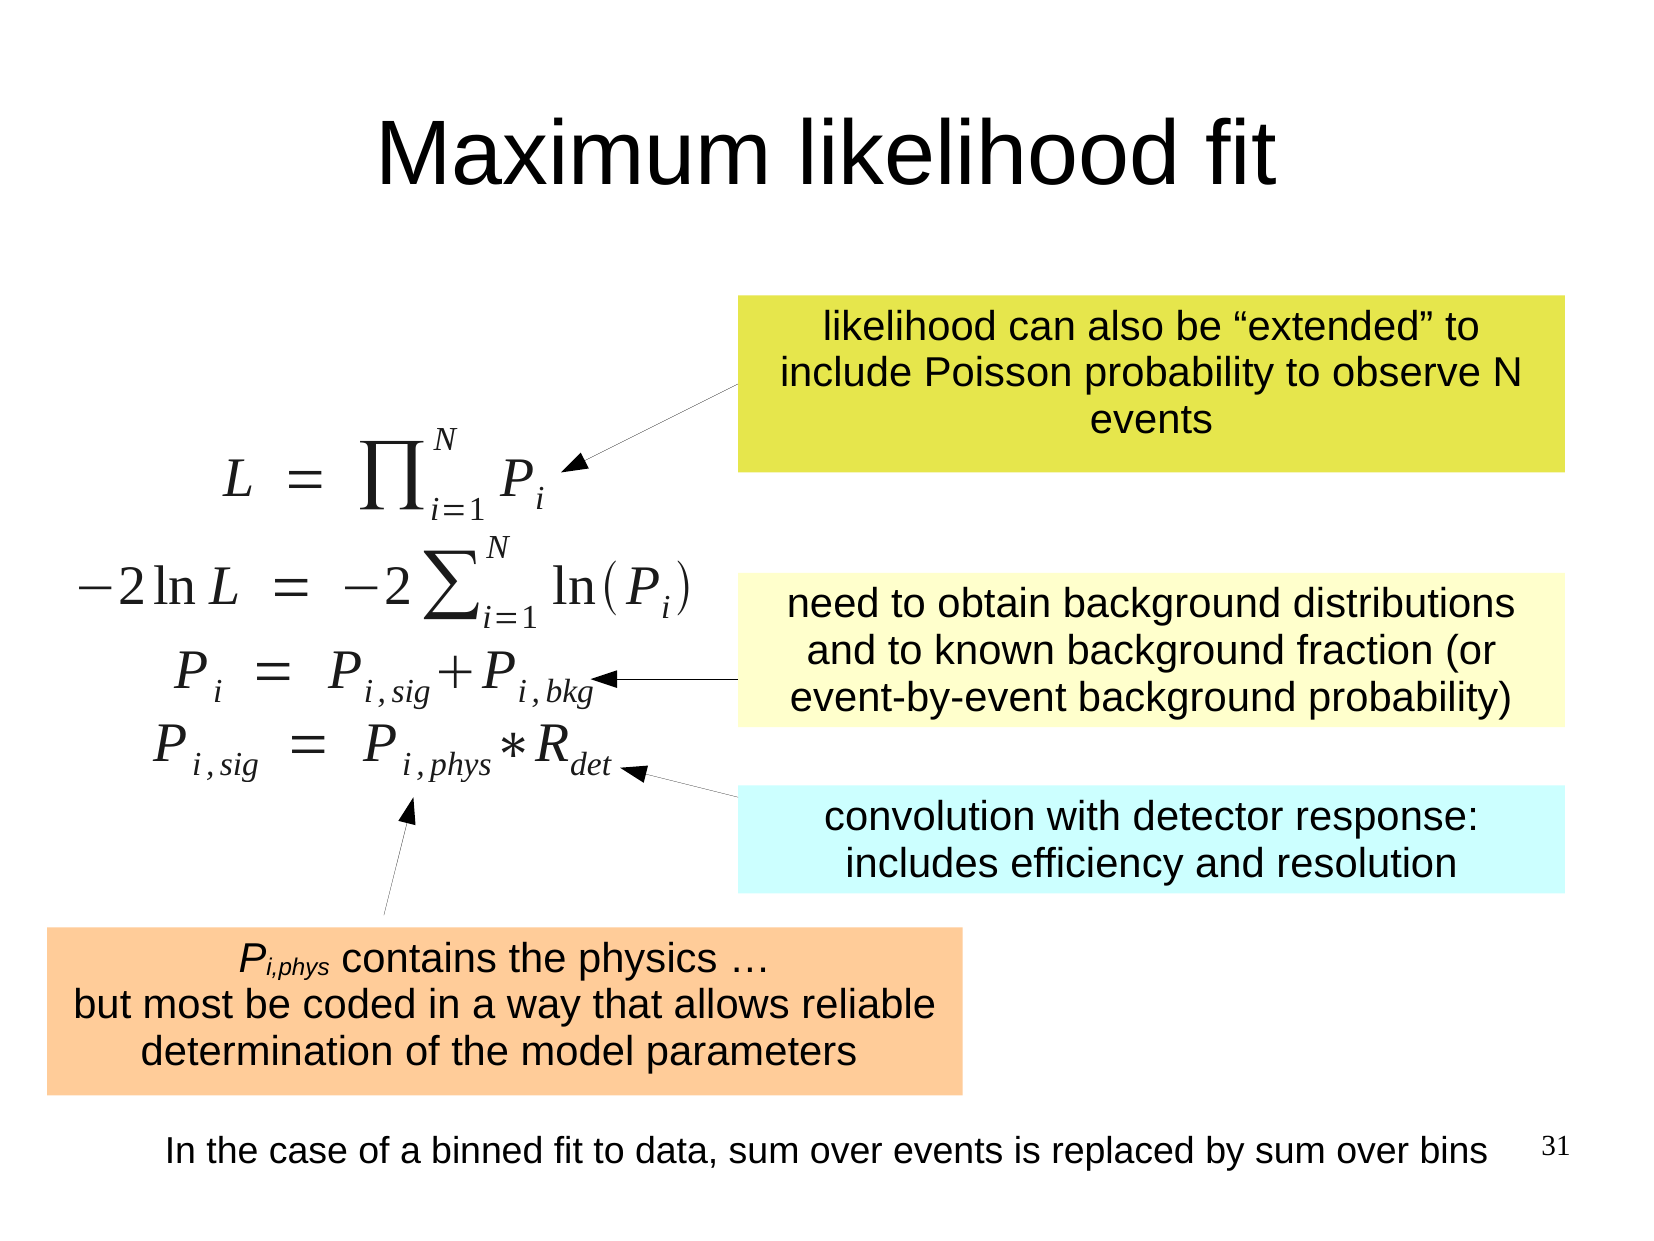

# Maximum likelihood fit
likelihood can also be “extended” to include Poisson probability to observe N events
need to obtain background distributions and to known background fraction (or event-by-event background probability)
convolution with detector response: includes efficiency and resolution
Pi,phys contains the physics …
but most be coded in a way that allows reliable determination of the model parameters
In the case of a binned fit to data, sum over events is replaced by sum over bins
31